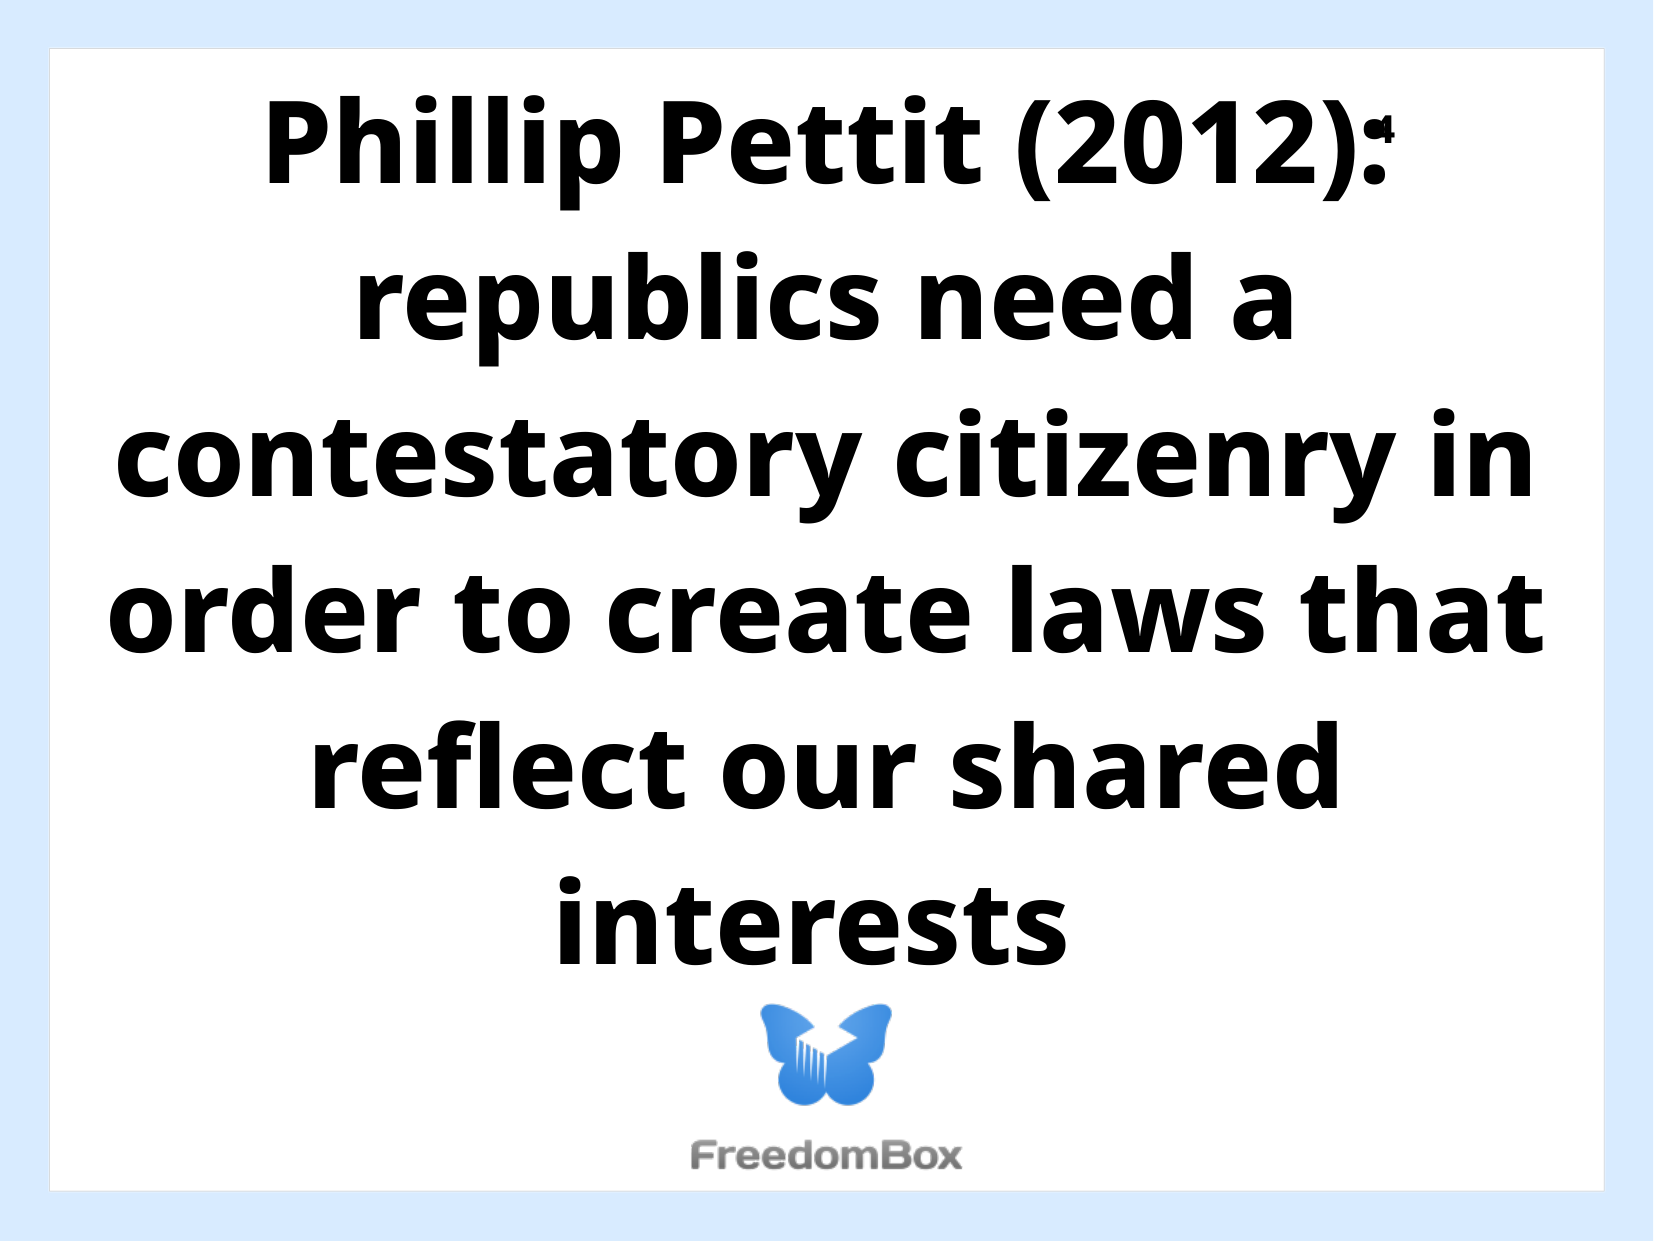

# Phillip Pettit (2012):
republics need a contestatory citizenry in order to create laws that reflect our shared interests
4